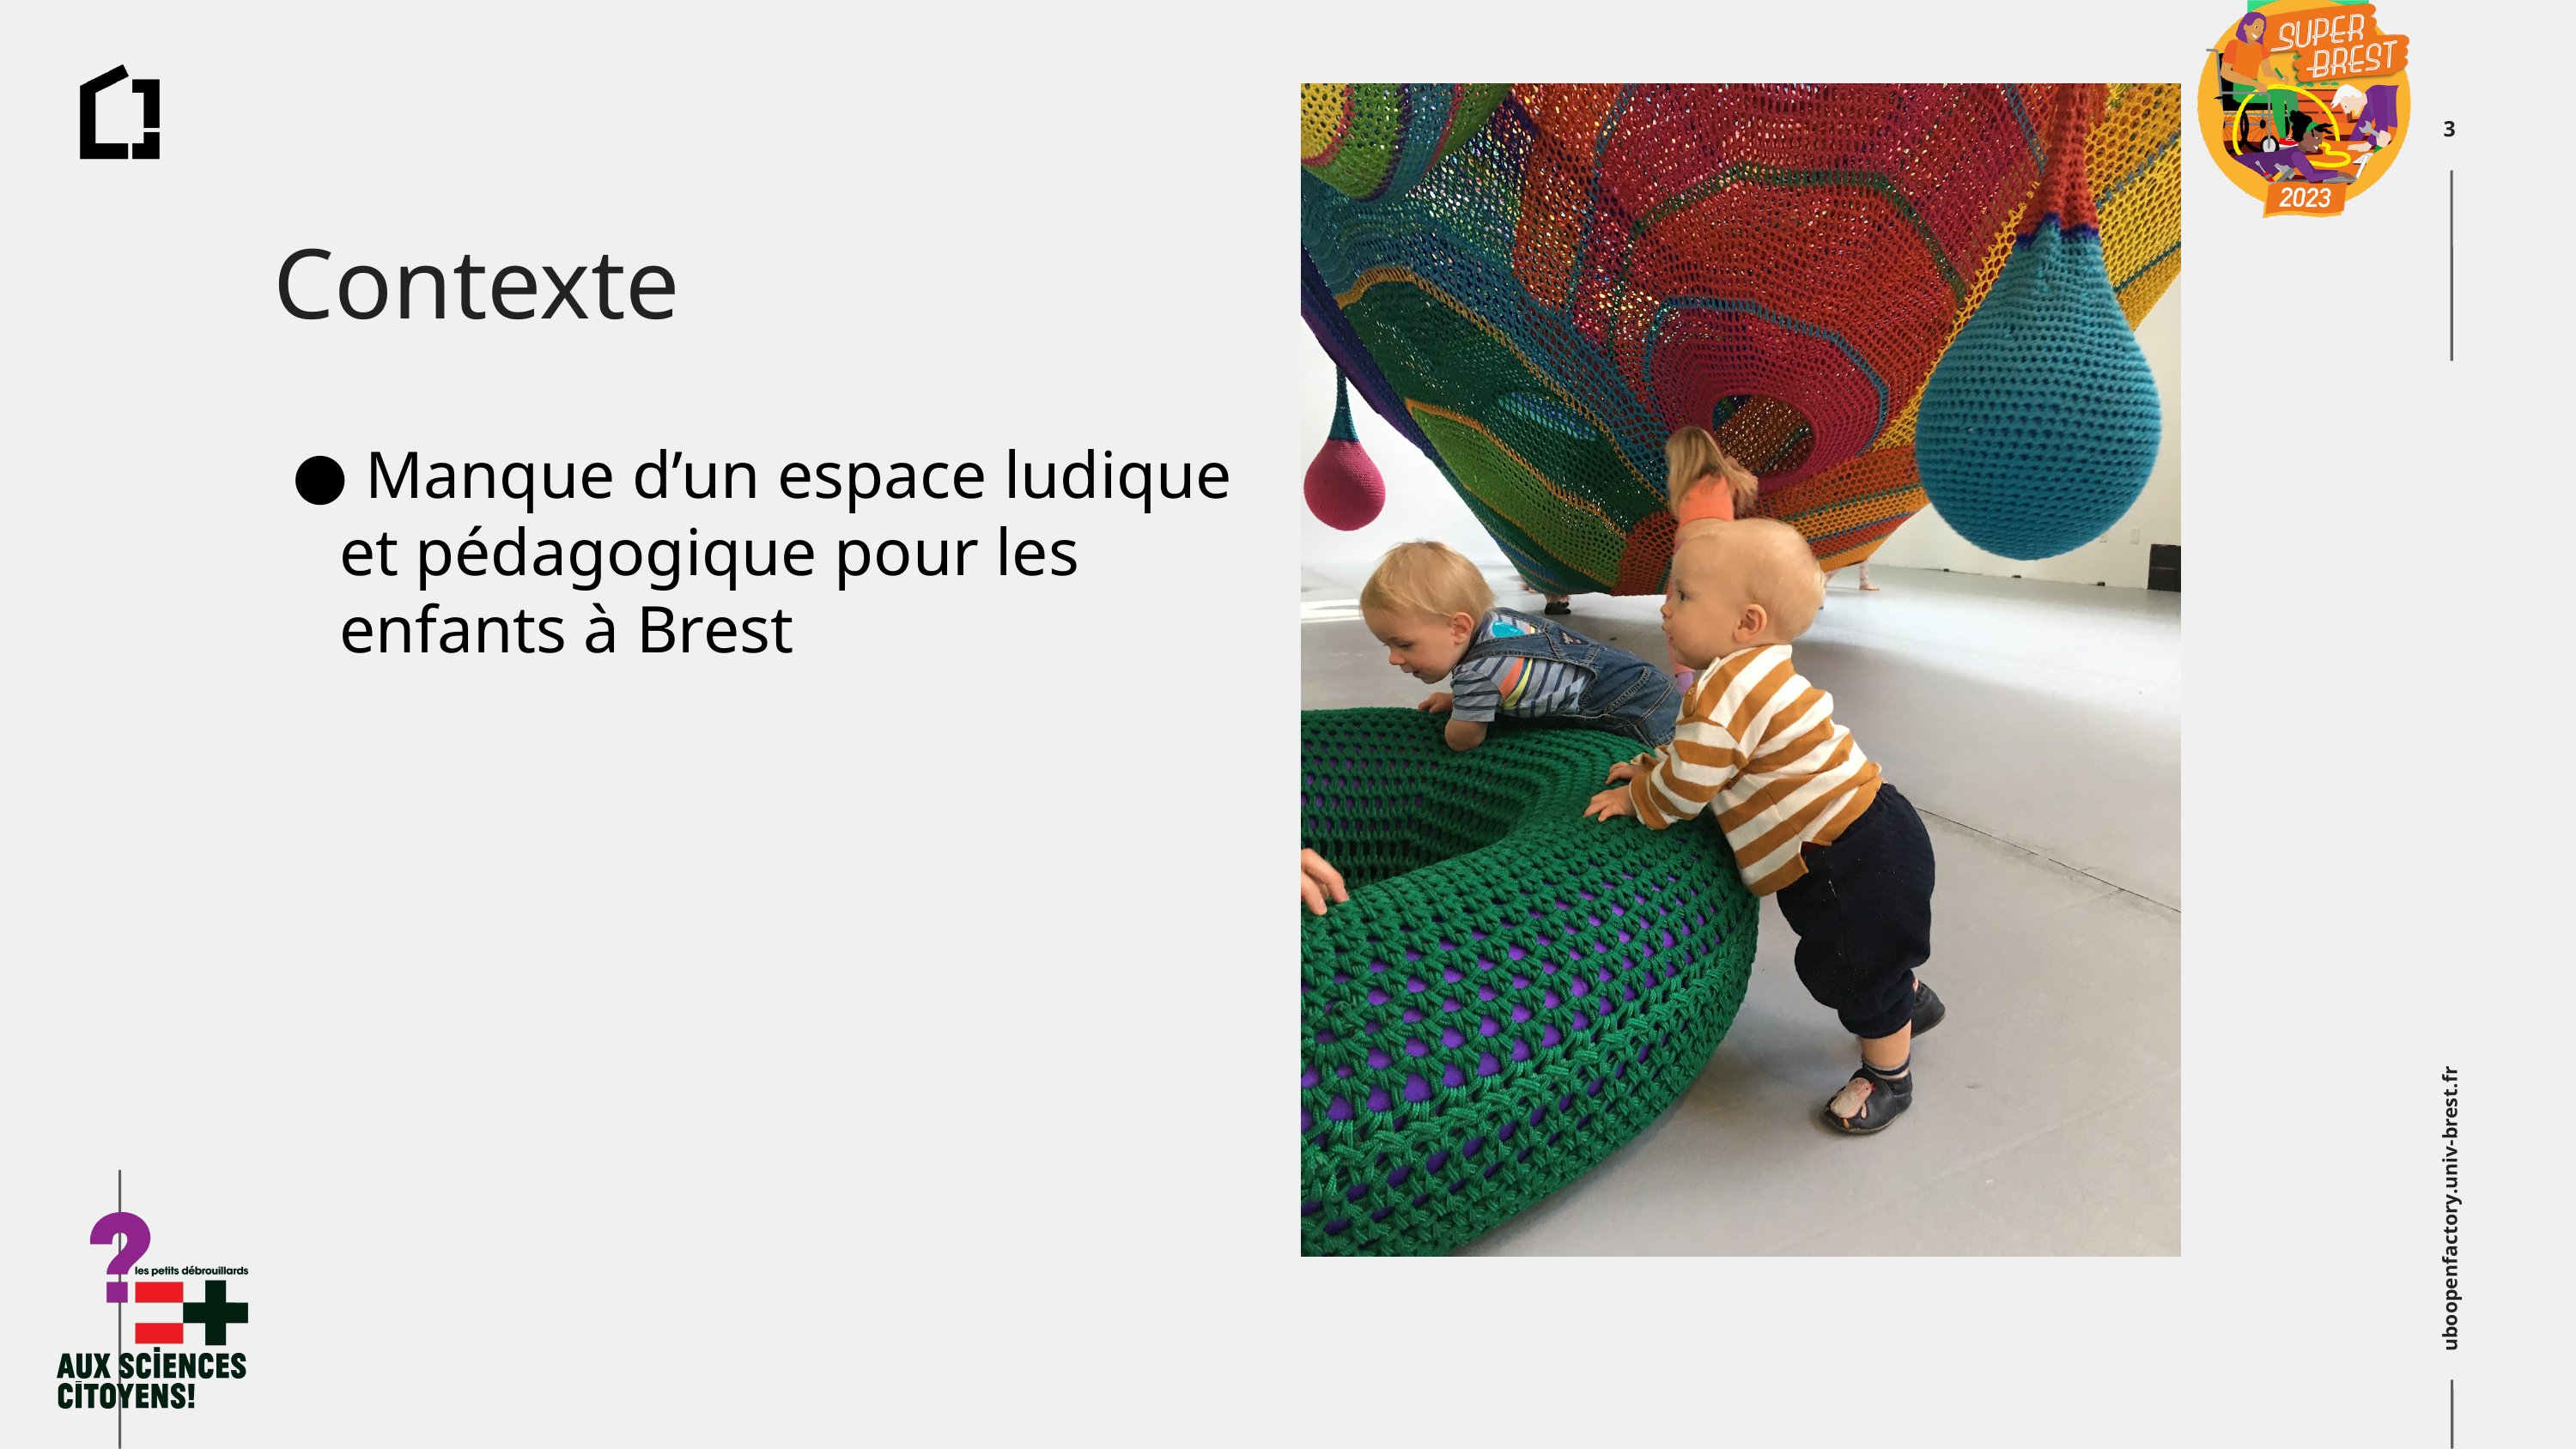

# Contexte
 Manque d’un espace ludique et pédagogique pour les enfants à Brest